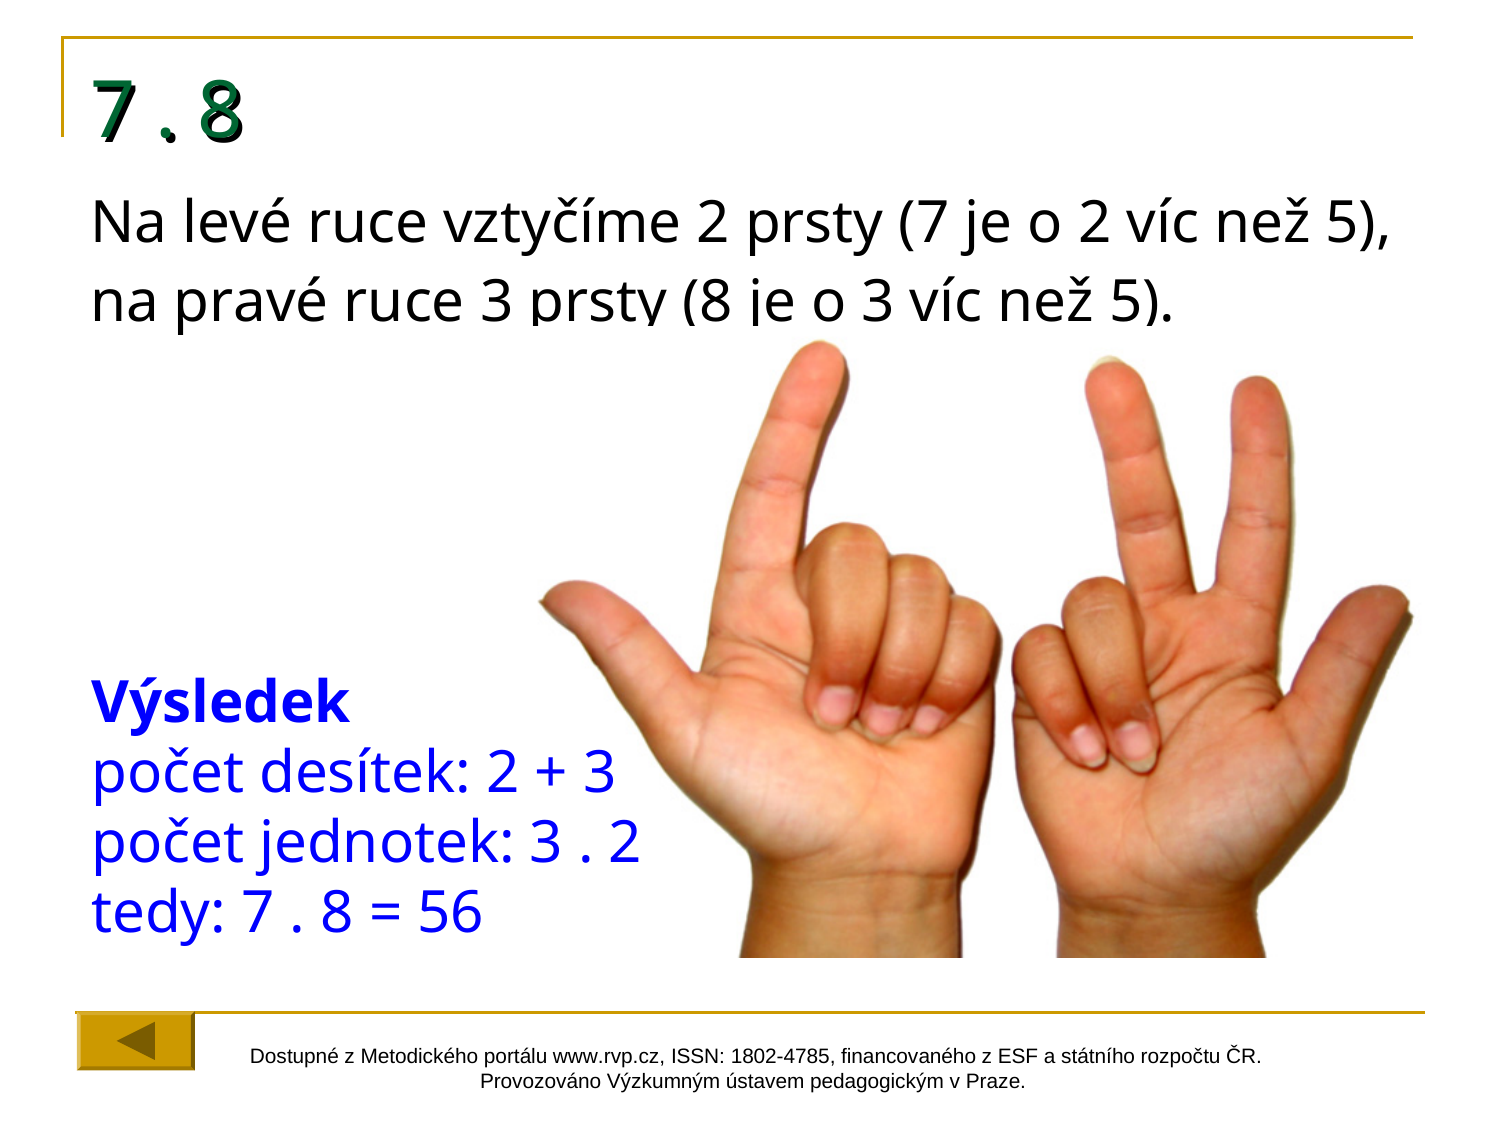

# 7 . 8
Na levé ruce vztyčíme 2 prsty (7 je o 2 víc než 5), na pravé ruce 3 prsty (8 je o 3 víc než 5).
Výsledek
počet desítek: 2 + 3
počet jednotek: 3 . 2
tedy: 7 . 8 = 56